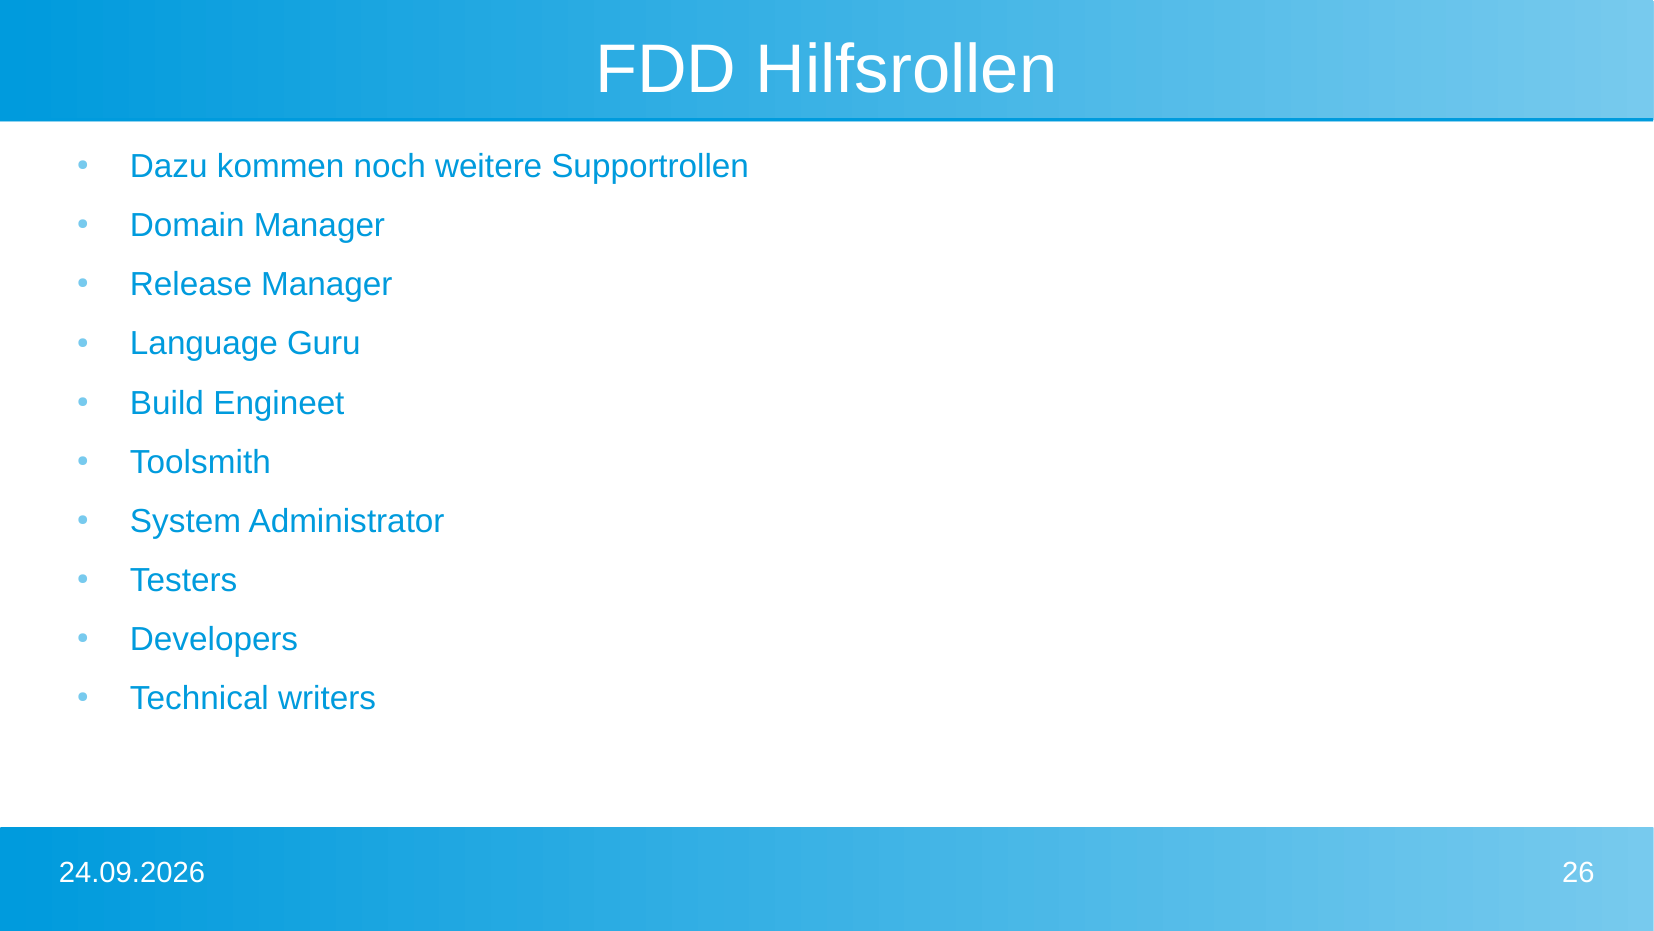

# FDD Hilfsrollen
Dazu kommen noch weitere Supportrollen
Domain Manager
Release Manager
Language Guru
Build Engineet
Toolsmith
System Administrator
Testers
Developers
Technical writers
26